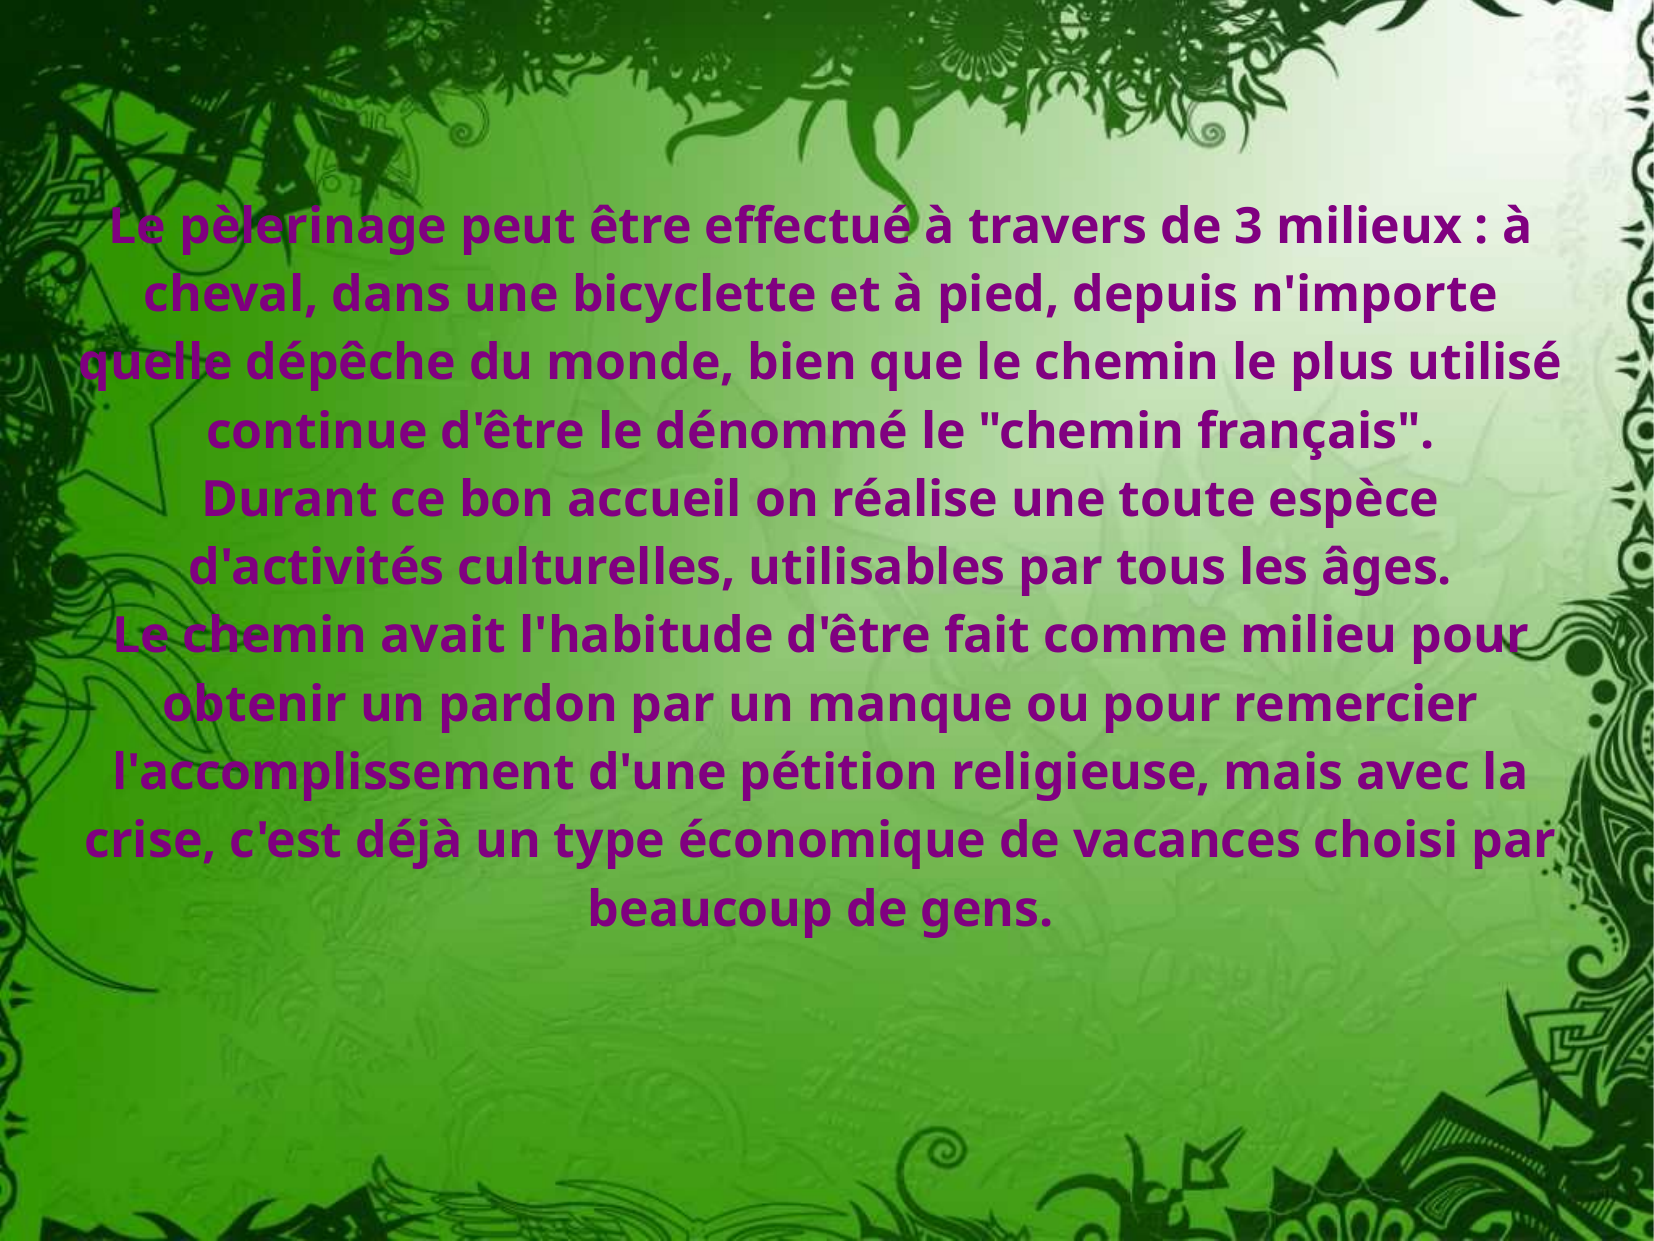

#
Le pèlerinage peut être effectué à travers de 3 milieux : à cheval, dans une bicyclette et à pied, depuis n'importe quelle dépêche du monde, bien que le chemin le plus utilisé continue d'être le dénommé le "chemin français".
Durant ce bon accueil on réalise une toute espèce d'activités culturelles, utilisables par tous les âges.
Le chemin avait l'habitude d'être fait comme milieu pour obtenir un pardon par un manque ou pour remercier l'accomplissement d'une pétition religieuse, mais avec la crise, c'est déjà un type économique de vacances choisi par beaucoup de gens.